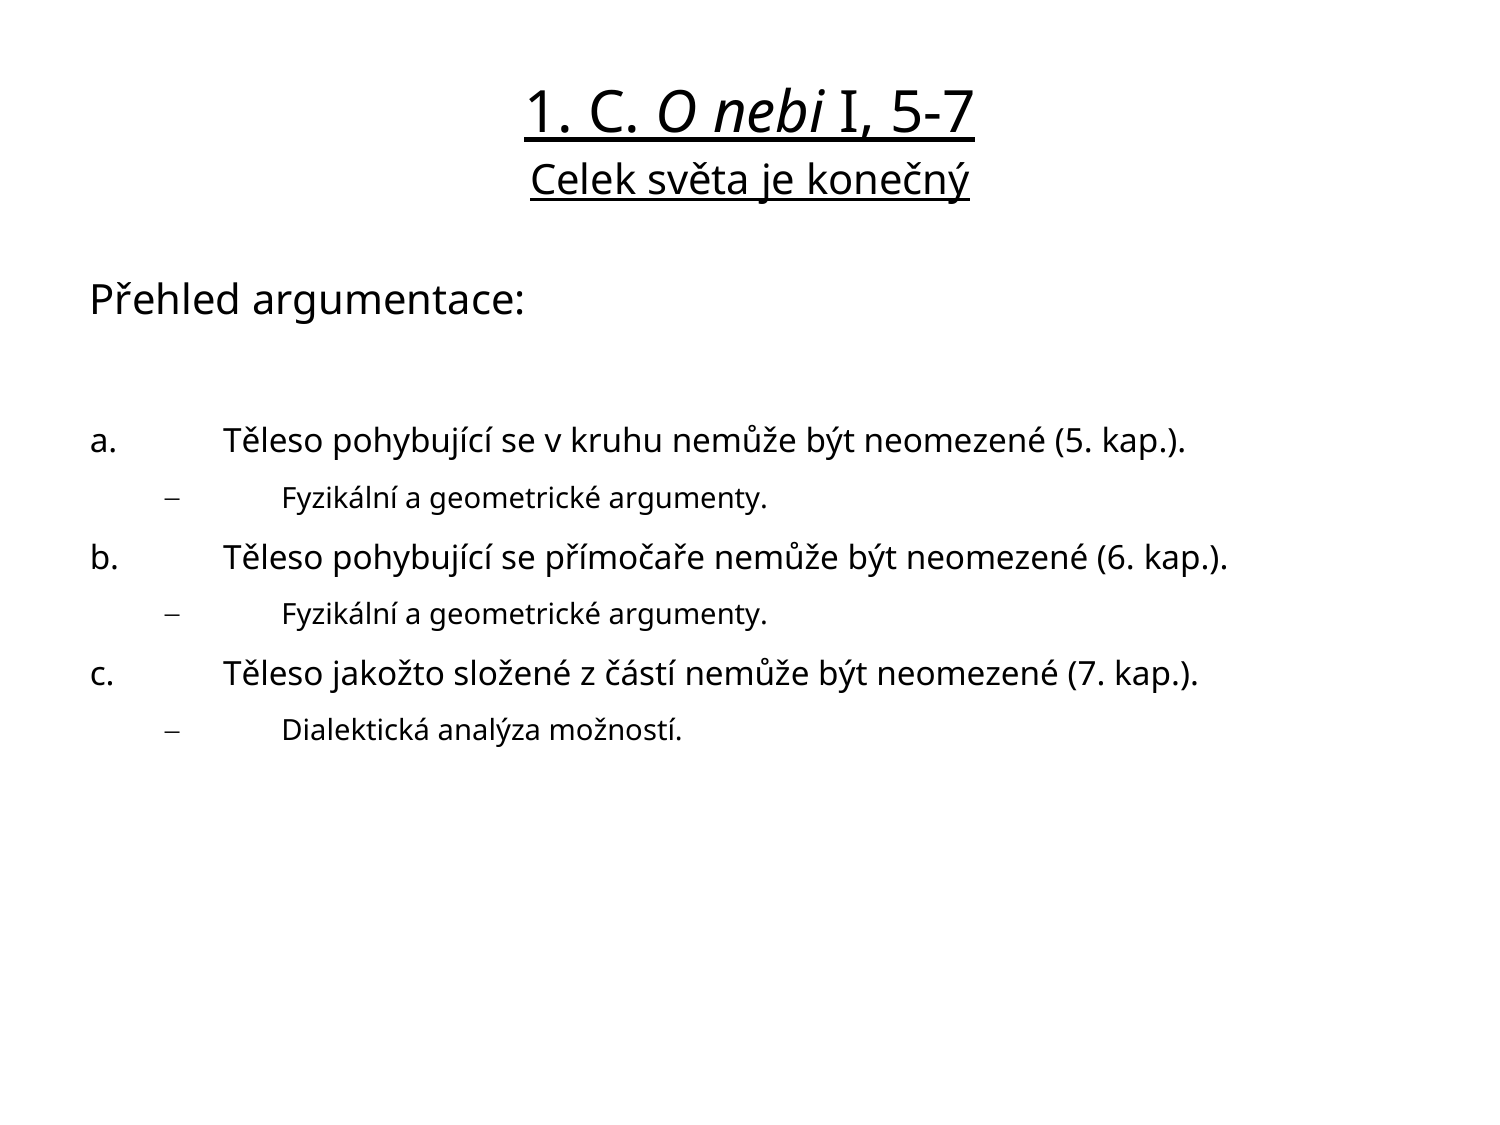

# 1. C. O nebi I, 5-7 Celek světa je konečný
Přehled argumentace:
Těleso pohybující se v kruhu nemůže být neomezené (5. kap.).
Fyzikální a geometrické argumenty.
Těleso pohybující se přímočaře nemůže být neomezené (6. kap.).
Fyzikální a geometrické argumenty.
Těleso jakožto složené z částí nemůže být neomezené (7. kap.).
Dialektická analýza možností.